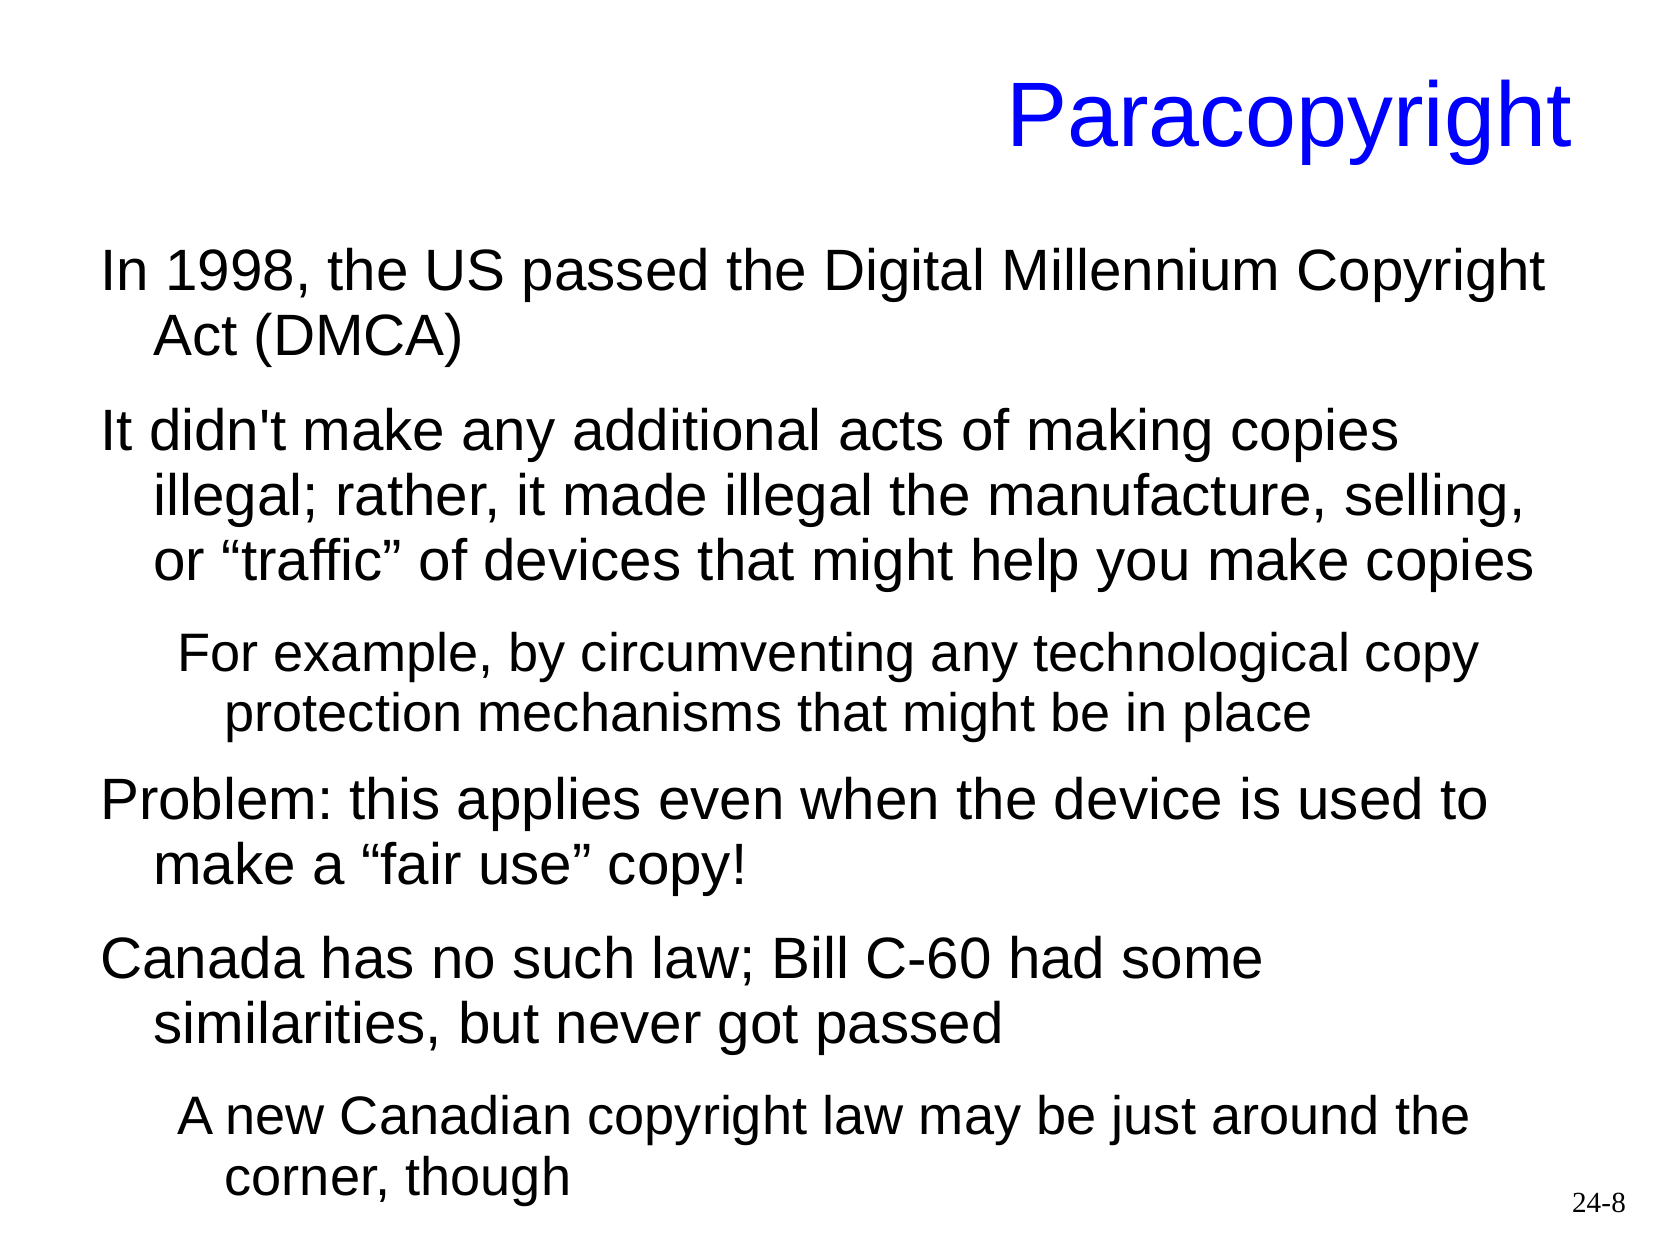

# Paracopyright
In 1998, the US passed the Digital Millennium Copyright Act (DMCA)
It didn't make any additional acts of making copies illegal; rather, it made illegal the manufacture, selling, or “traffic” of devices that might help you make copies
For example, by circumventing any technological copy protection mechanisms that might be in place
Problem: this applies even when the device is used to make a “fair use” copy!
Canada has no such law; Bill C-60 had some similarities, but never got passed
A new Canadian copyright law may be just around the corner, though